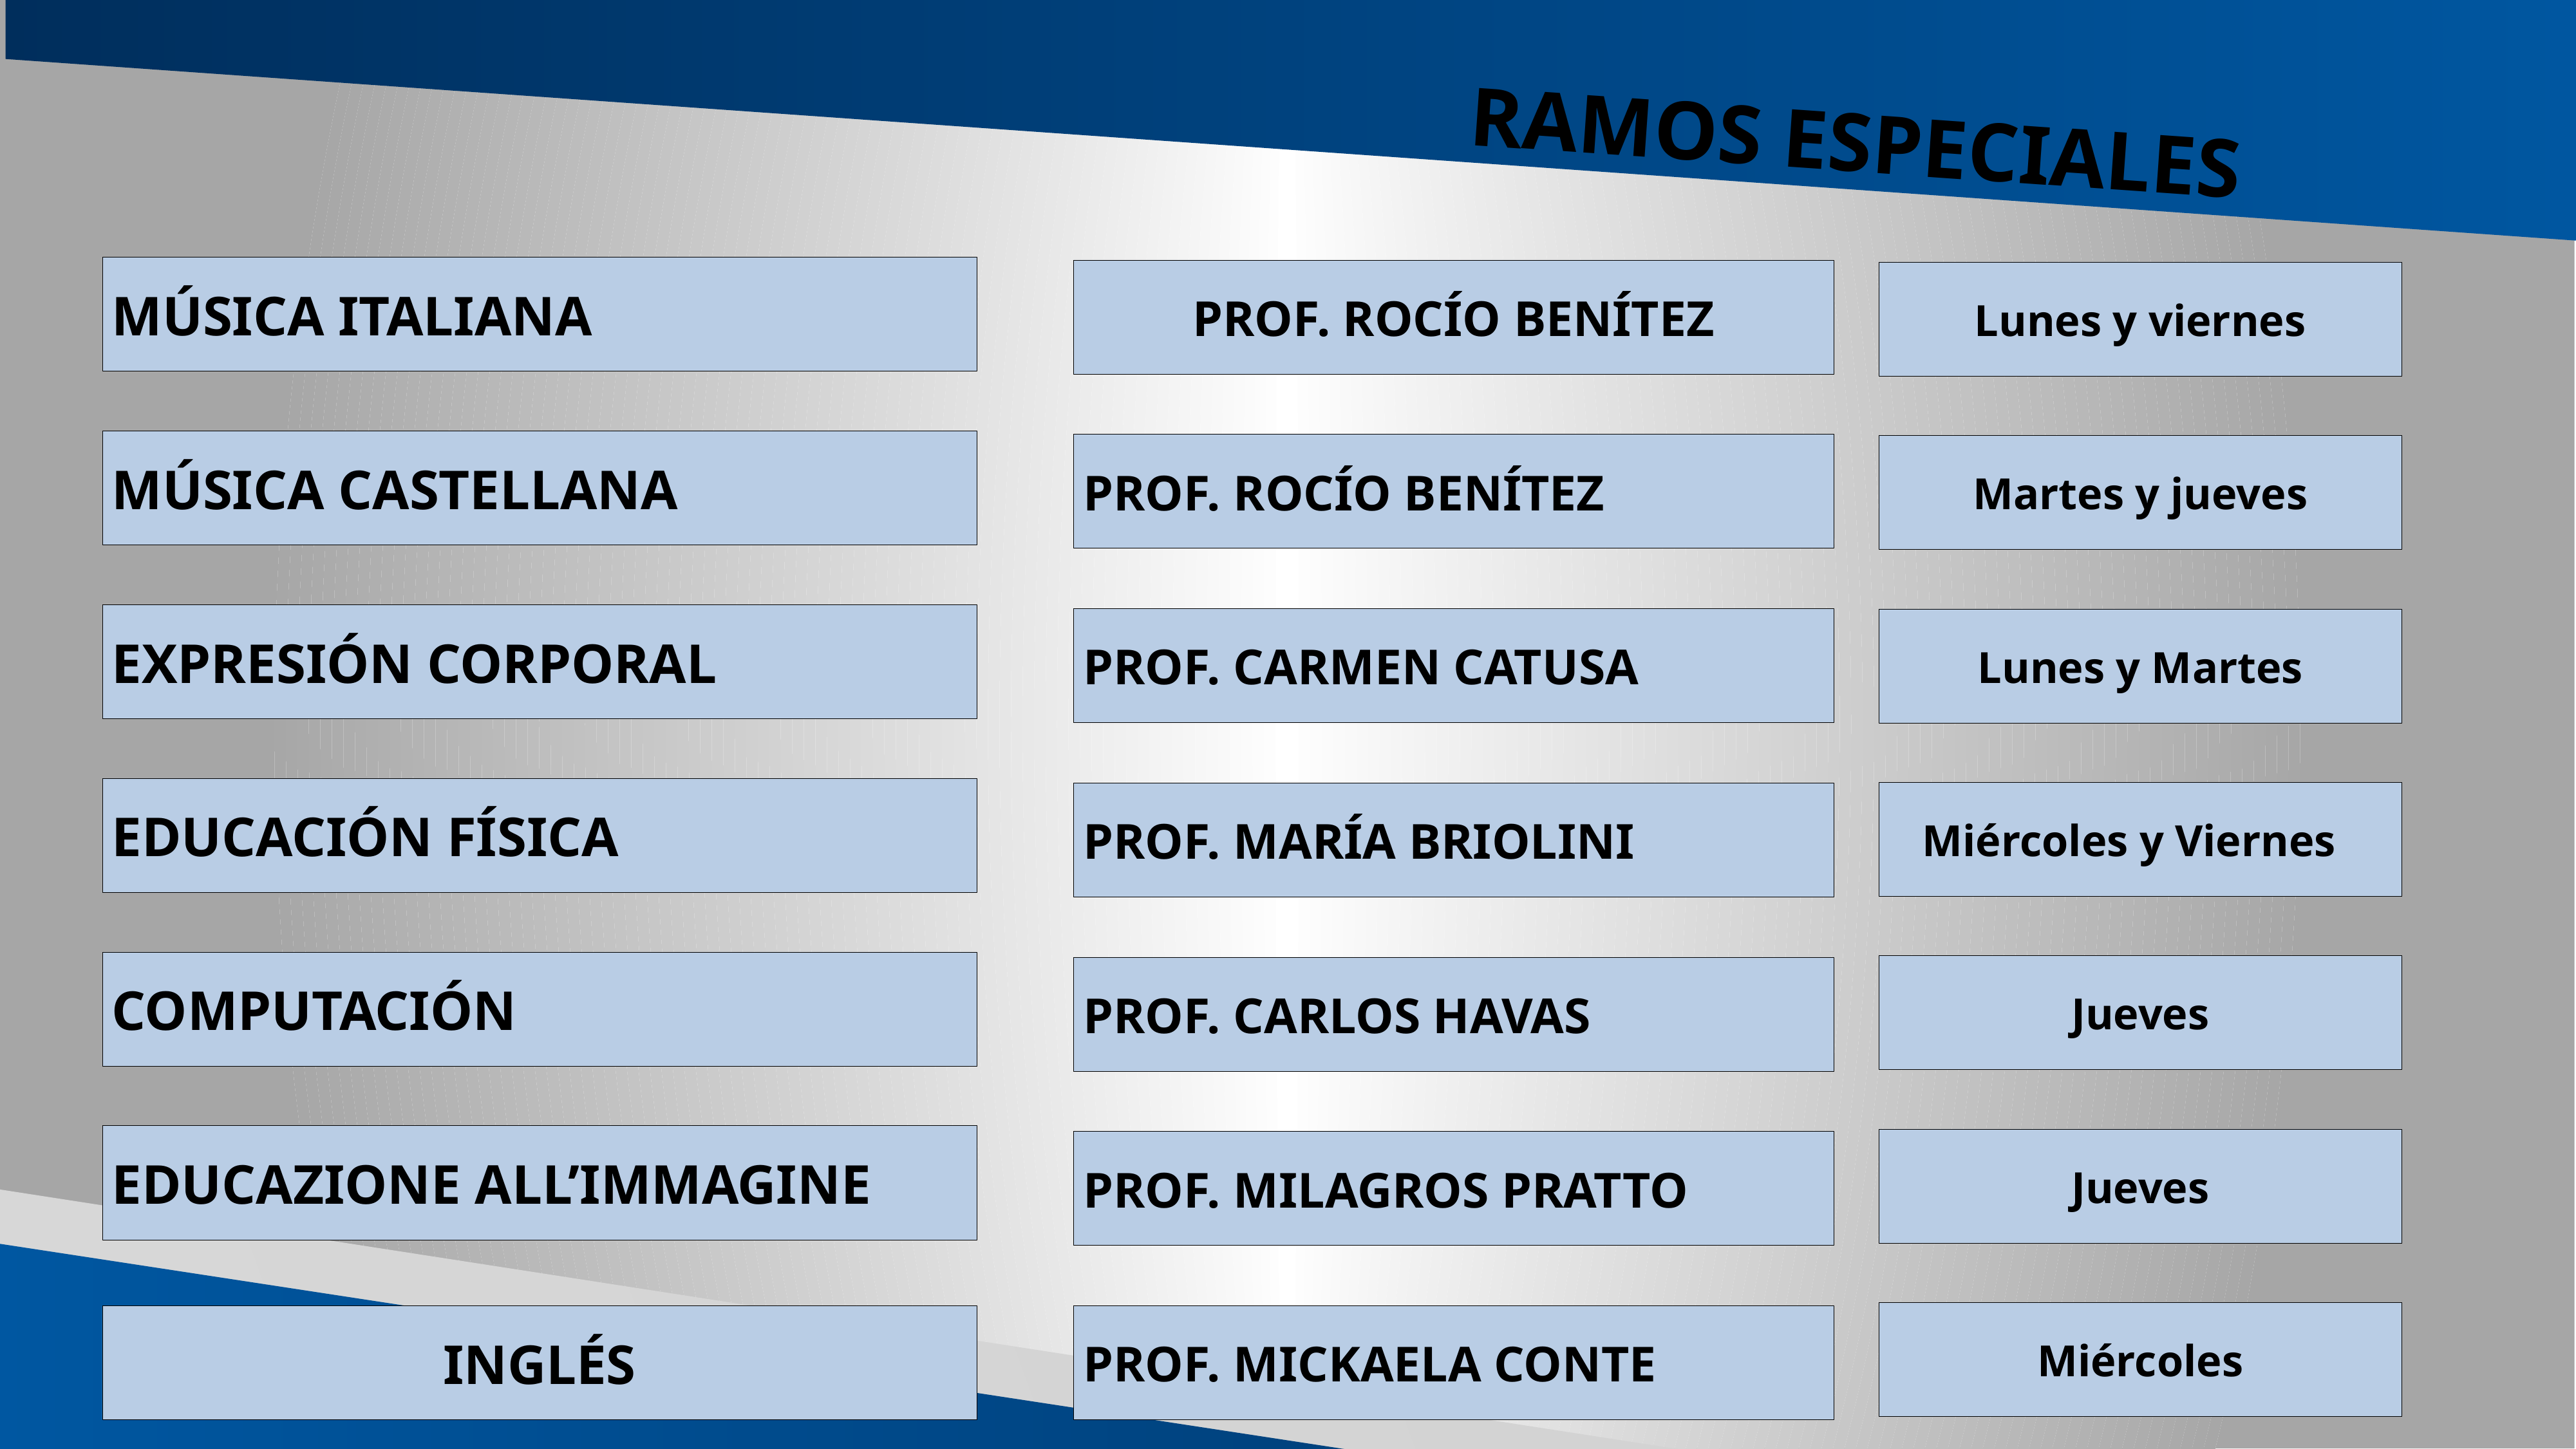

RAMOS ESPECIALES
MÚSICA ITALIANA
PROF. ROCÍO BENÍTEZ
Lunes y viernes
Martes y jueves
Lunes y Martes
Miércoles y Viernes
Jueves
Jueves
Miércoles
MÚSICA CASTELLANA
PROF. ROCÍO BENÍTEZ
EXPRESIÓN CORPORAL
PROF. CARMEN CATUSA
EDUCACIÓN FÍSICA
PROF. MARÍA BRIOLINI
COMPUTACIÓN
PROF. CARLOS HAVAS
EDUCAZIONE ALL’IMMAGINE
PROF. MILAGROS PRATTO
INGLÉS
PROF. MICKAELA CONTE